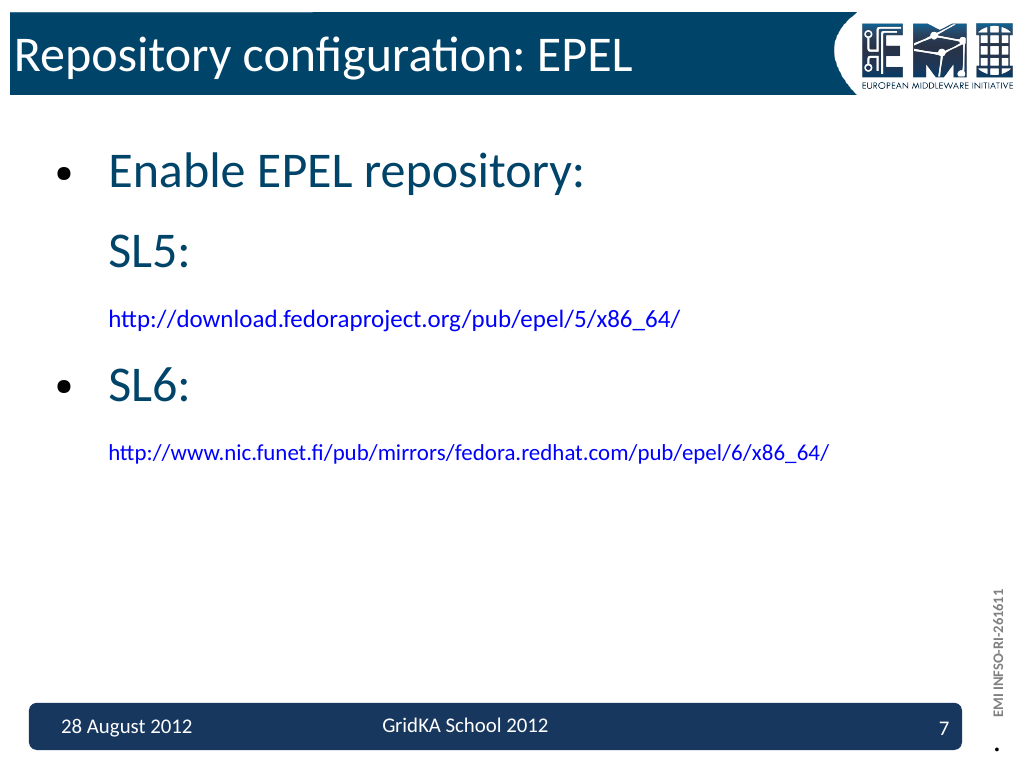

# Repository configuration: EPEL
Enable EPEL repository:
SL5:
http://download.fedoraproject.org/pub/epel/5/x86_64/
SL6:
http://www.nic.funet.fi/pub/mirrors/fedora.redhat.com/pub/epel/6/x86_64/
GridKA School 2012
7